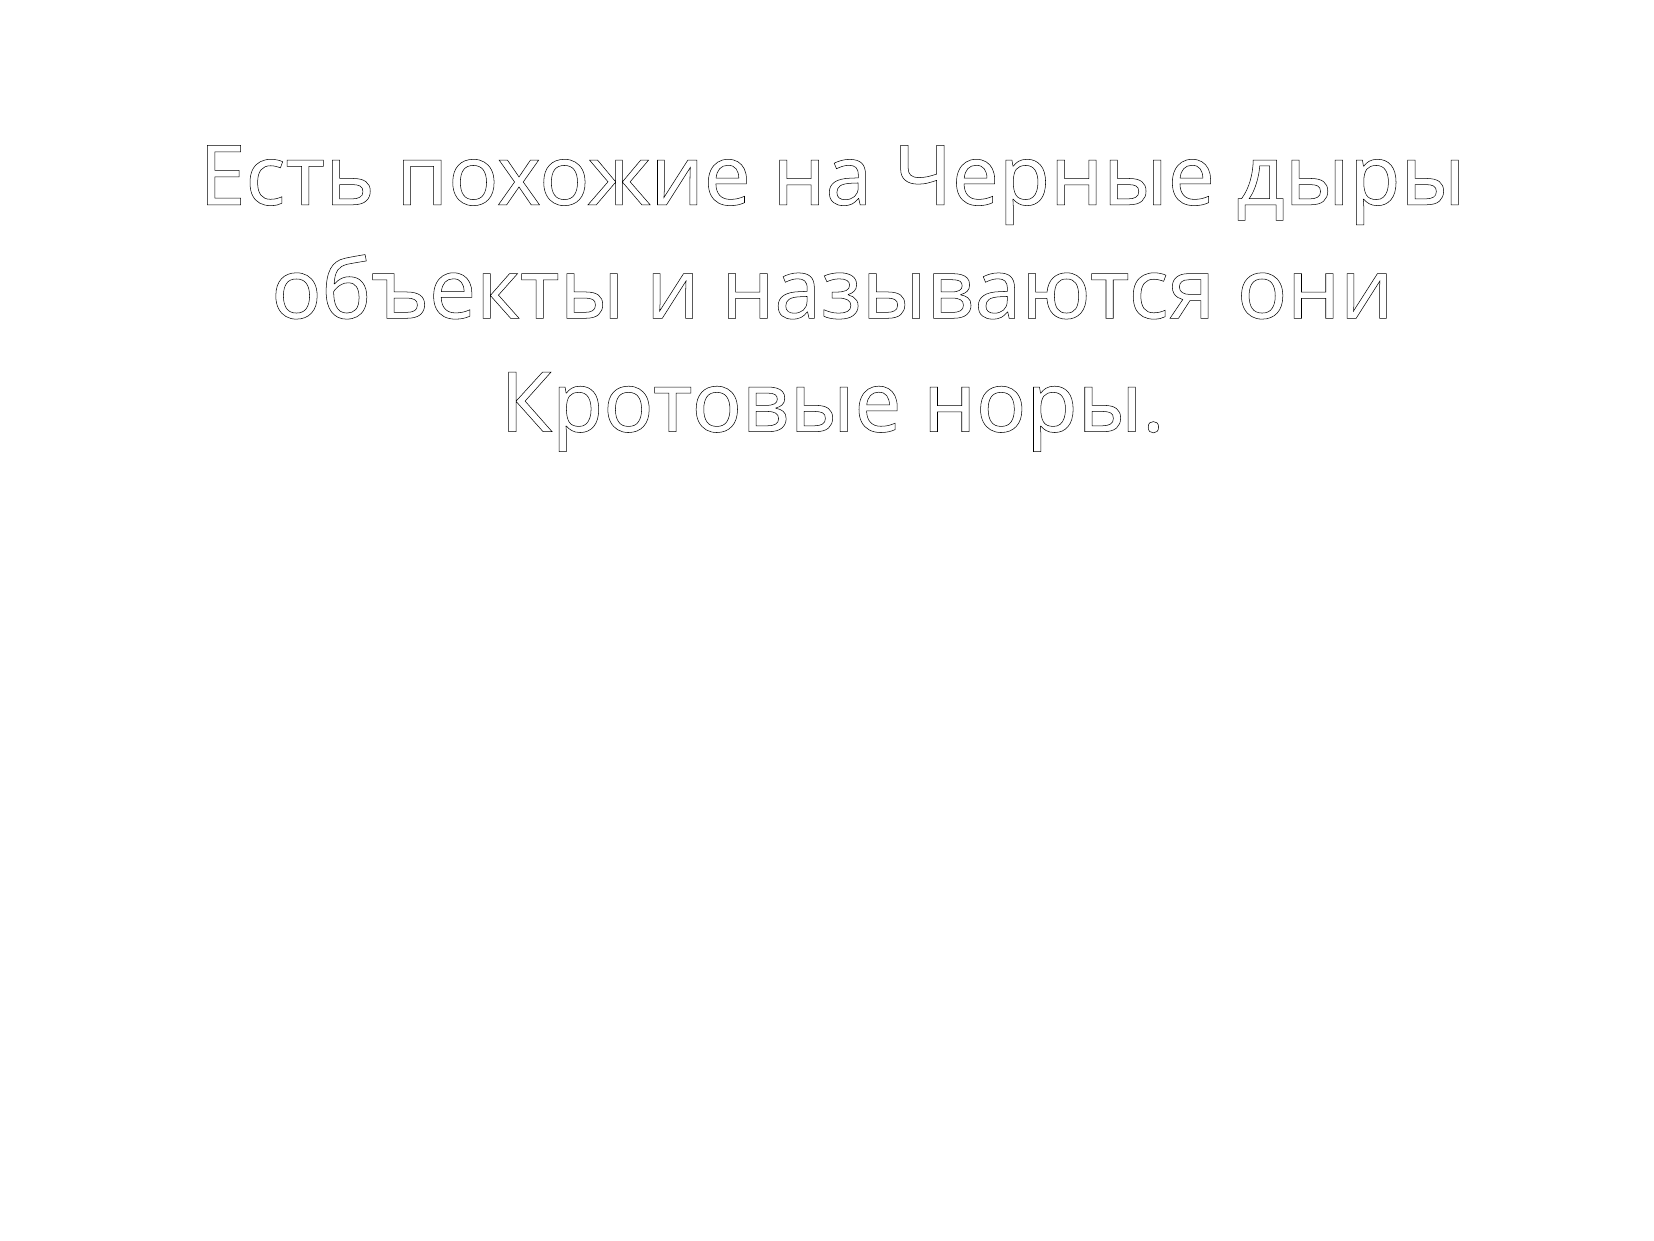

# Есть похожие на Черные дыры объекты и называются они Кротовые норы.